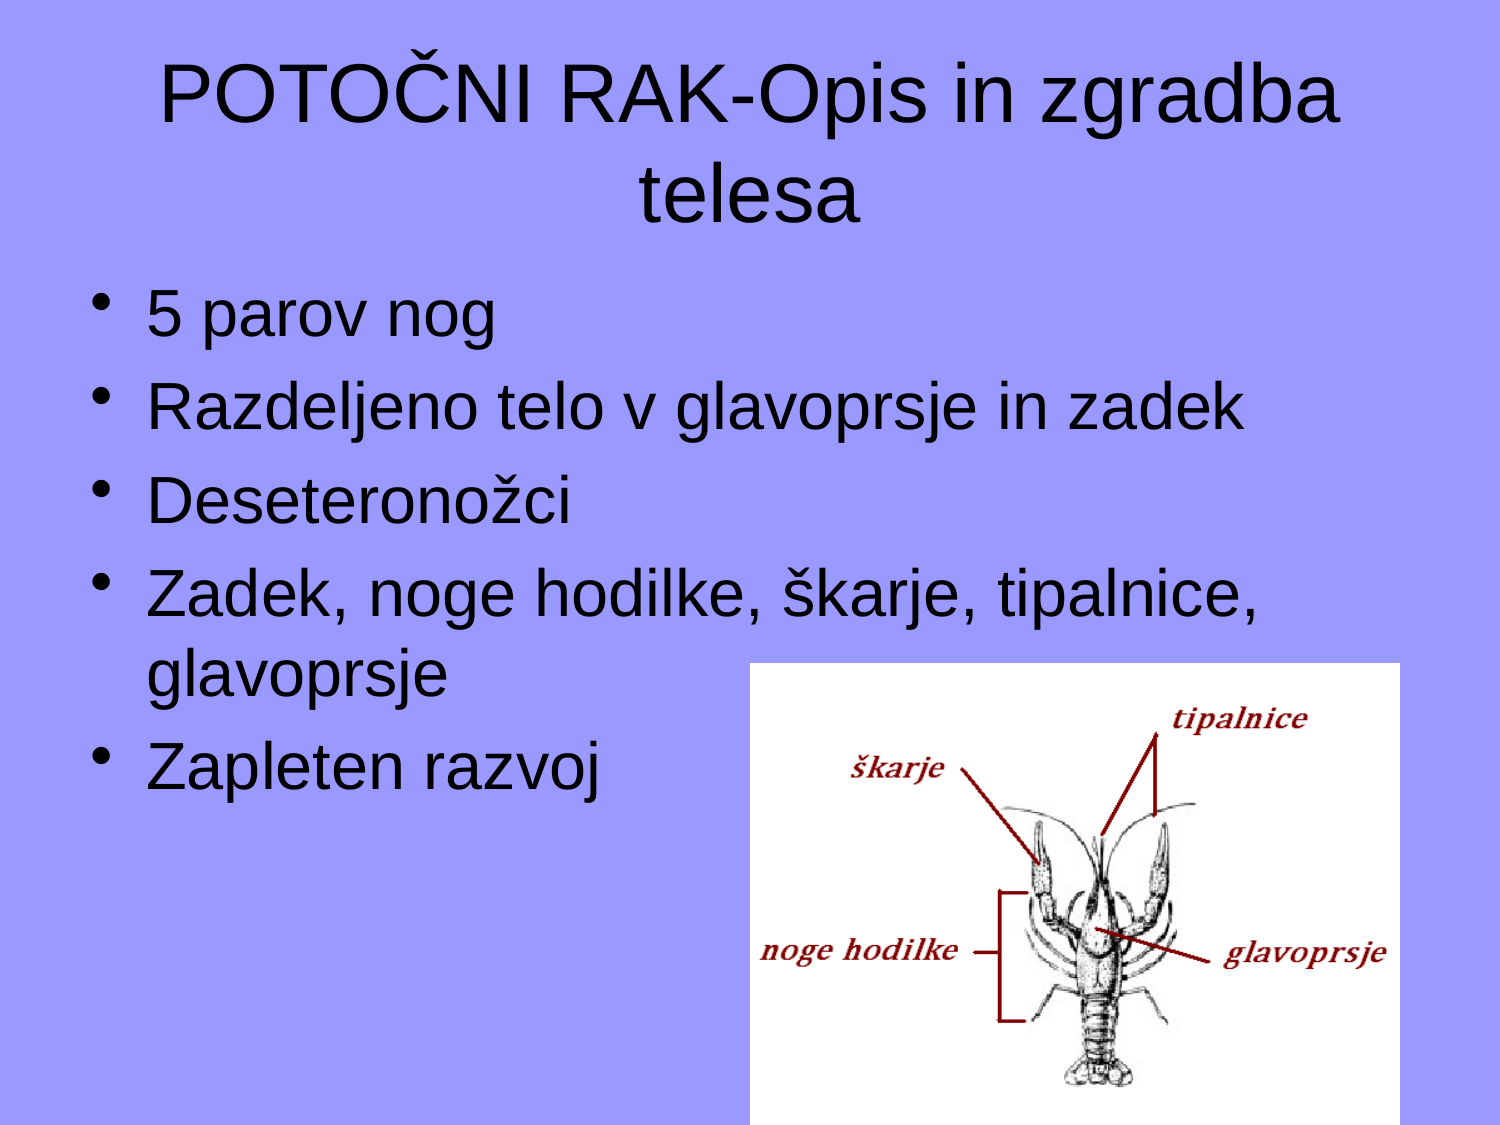

# POTOČNI RAK-Opis in zgradba telesa
5 parov nog
Razdeljeno telo v glavoprsje in zadek
Deseteronožci
Zadek, noge hodilke, škarje, tipalnice, glavoprsje
Zapleten razvoj